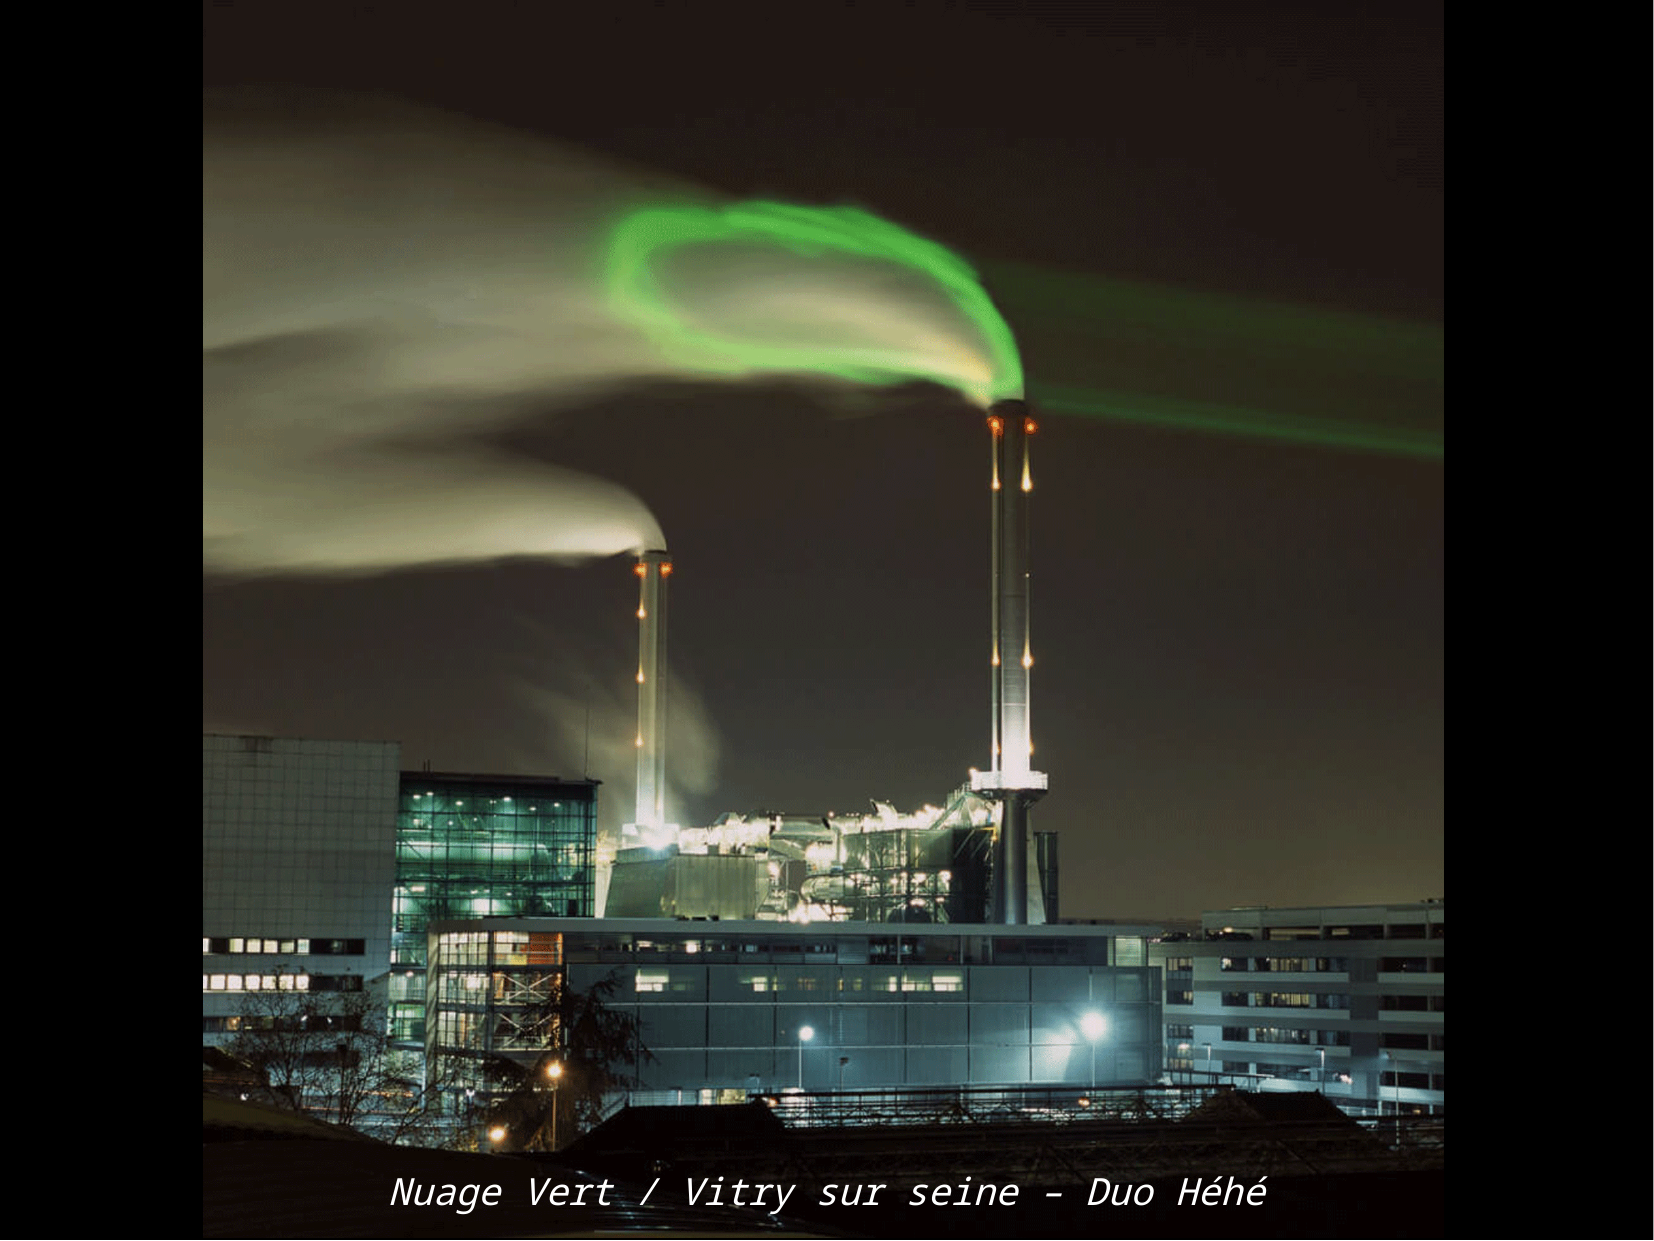

Nuage Vert / Vitry sur seine – Duo Héhé